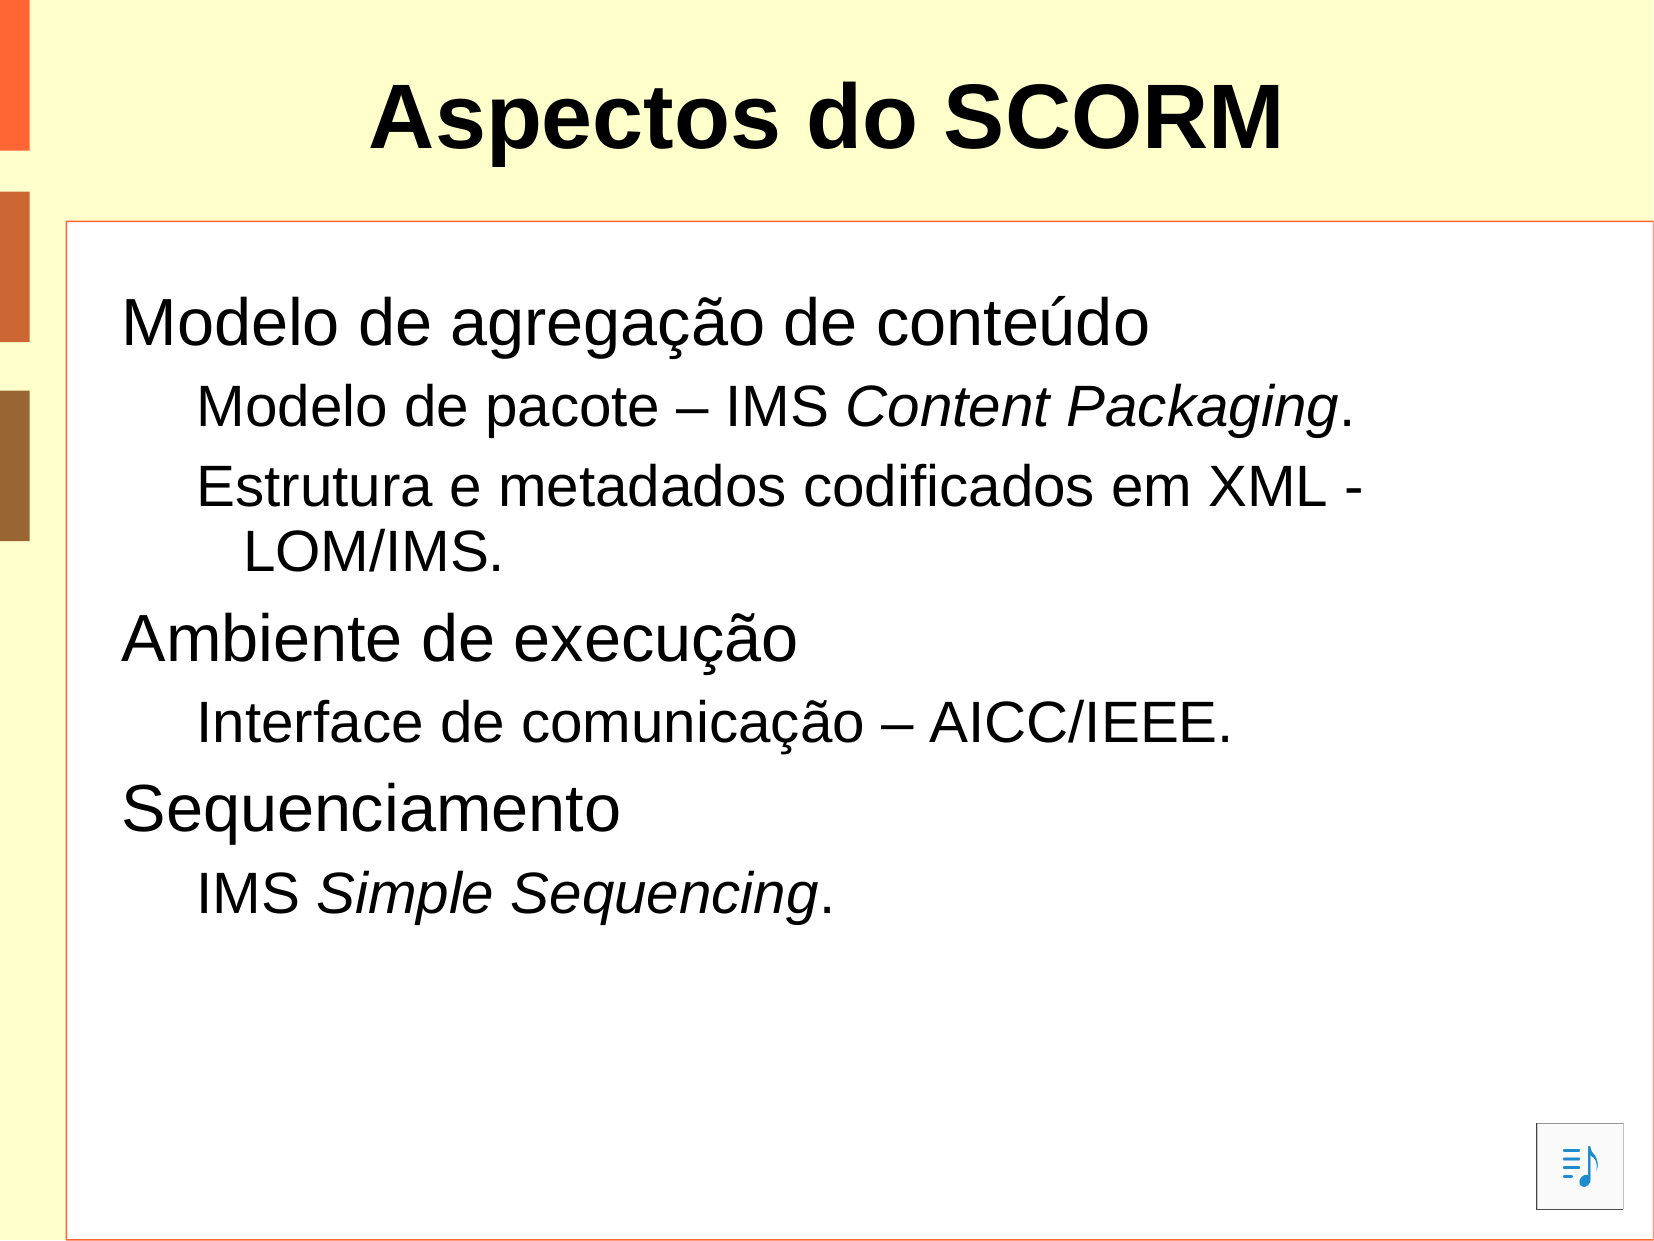

# Aspectos do SCORM
Modelo de agregação de conteúdo
Modelo de pacote – IMS Content Packaging.
Estrutura e metadados codificados em XML - LOM/IMS.
Ambiente de execução
Interface de comunicação – AICC/IEEE.
Sequenciamento
IMS Simple Sequencing.